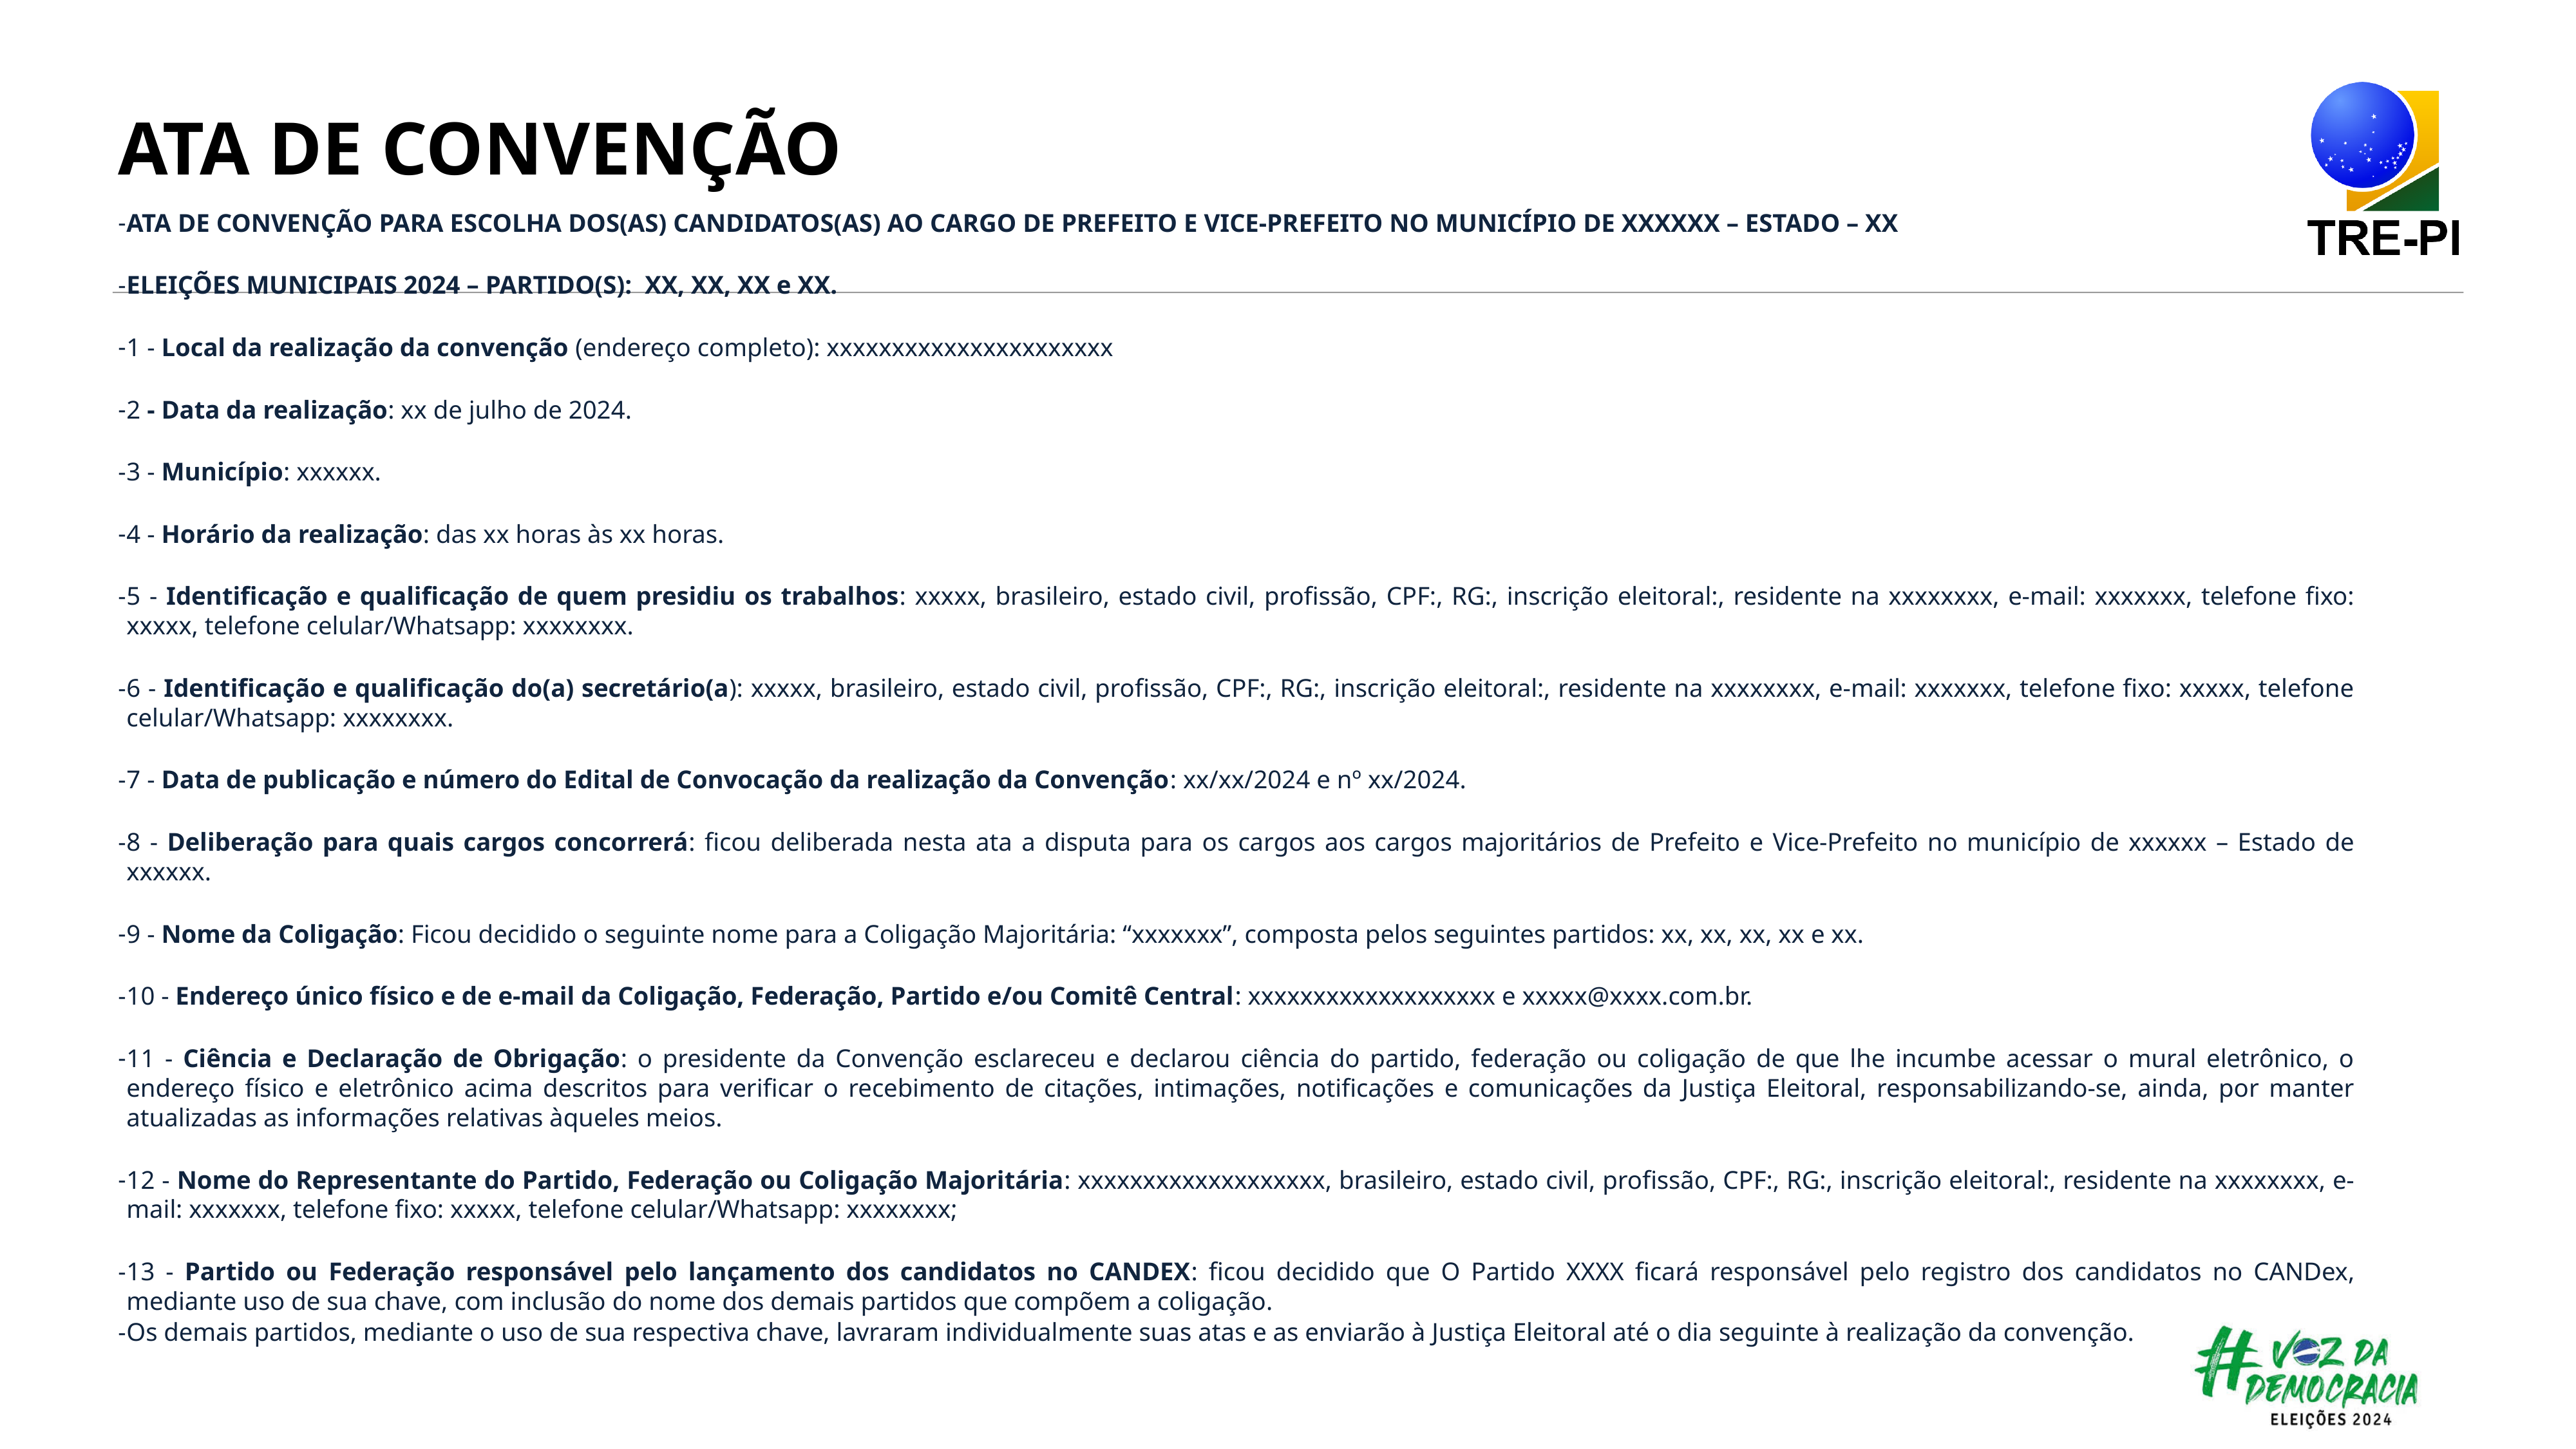

# ATA DE CONVENÇÃO
ATA DE CONVENÇÃO PARA ESCOLHA DOS(AS) CANDIDATOS(AS) AO CARGO DE PREFEITO E VICE-PREFEITO NO MUNICÍPIO DE XXXXXX – ESTADO – XX
ELEIÇÕES MUNICIPAIS 2024 – PARTIDO(S): XX, XX, XX e XX.
1 - Local da realização da convenção (endereço completo): xxxxxxxxxxxxxxxxxxxxxx
2 - Data da realização: xx de julho de 2024.
3 - Município: xxxxxx.
4 - Horário da realização: das xx horas às xx horas.
5 - Identificação e qualificação de quem presidiu os trabalhos: xxxxx, brasileiro, estado civil, profissão, CPF:, RG:, inscrição eleitoral:, residente na xxxxxxxx, e-mail: xxxxxxx, telefone fixo: xxxxx, telefone celular/Whatsapp: xxxxxxxx.
6 - Identificação e qualificação do(a) secretário(a): xxxxx, brasileiro, estado civil, profissão, CPF:, RG:, inscrição eleitoral:, residente na xxxxxxxx, e-mail: xxxxxxx, telefone fixo: xxxxx, telefone celular/Whatsapp: xxxxxxxx.
7 - Data de publicação e número do Edital de Convocação da realização da Convenção: xx/xx/2024 e nº xx/2024.
8 - Deliberação para quais cargos concorrerá: ficou deliberada nesta ata a disputa para os cargos aos cargos majoritários de Prefeito e Vice-Prefeito no município de xxxxxx – Estado de xxxxxx.
9 - Nome da Coligação: Ficou decidido o seguinte nome para a Coligação Majoritária: “xxxxxxx”, composta pelos seguintes partidos: xx, xx, xx, xx e xx.
10 - Endereço único físico e de e-mail da Coligação, Federação, Partido e/ou Comitê Central: xxxxxxxxxxxxxxxxxxx e xxxxx@xxxx.com.br.
11 - Ciência e Declaração de Obrigação: o presidente da Convenção esclareceu e declarou ciência do partido, federação ou coligação de que lhe incumbe acessar o mural eletrônico, o endereço físico e eletrônico acima descritos para verificar o recebimento de citações, intimações, notificações e comunicações da Justiça Eleitoral, responsabilizando-se, ainda, por manter atualizadas as informações relativas àqueles meios.
12 - Nome do Representante do Partido, Federação ou Coligação Majoritária: xxxxxxxxxxxxxxxxxxx, brasileiro, estado civil, profissão, CPF:, RG:, inscrição eleitoral:, residente na xxxxxxxx, e-mail: xxxxxxx, telefone fixo: xxxxx, telefone celular/Whatsapp: xxxxxxxx;
13 - Partido ou Federação responsável pelo lançamento dos candidatos no CANDEX: ficou decidido que O Partido XXXX ficará responsável pelo registro dos candidatos no CANDex, mediante uso de sua chave, com inclusão do nome dos demais partidos que compõem a coligação.
Os demais partidos, mediante o uso de sua respectiva chave, lavraram individualmente suas atas e as enviarão à Justiça Eleitoral até o dia seguinte à realização da convenção.